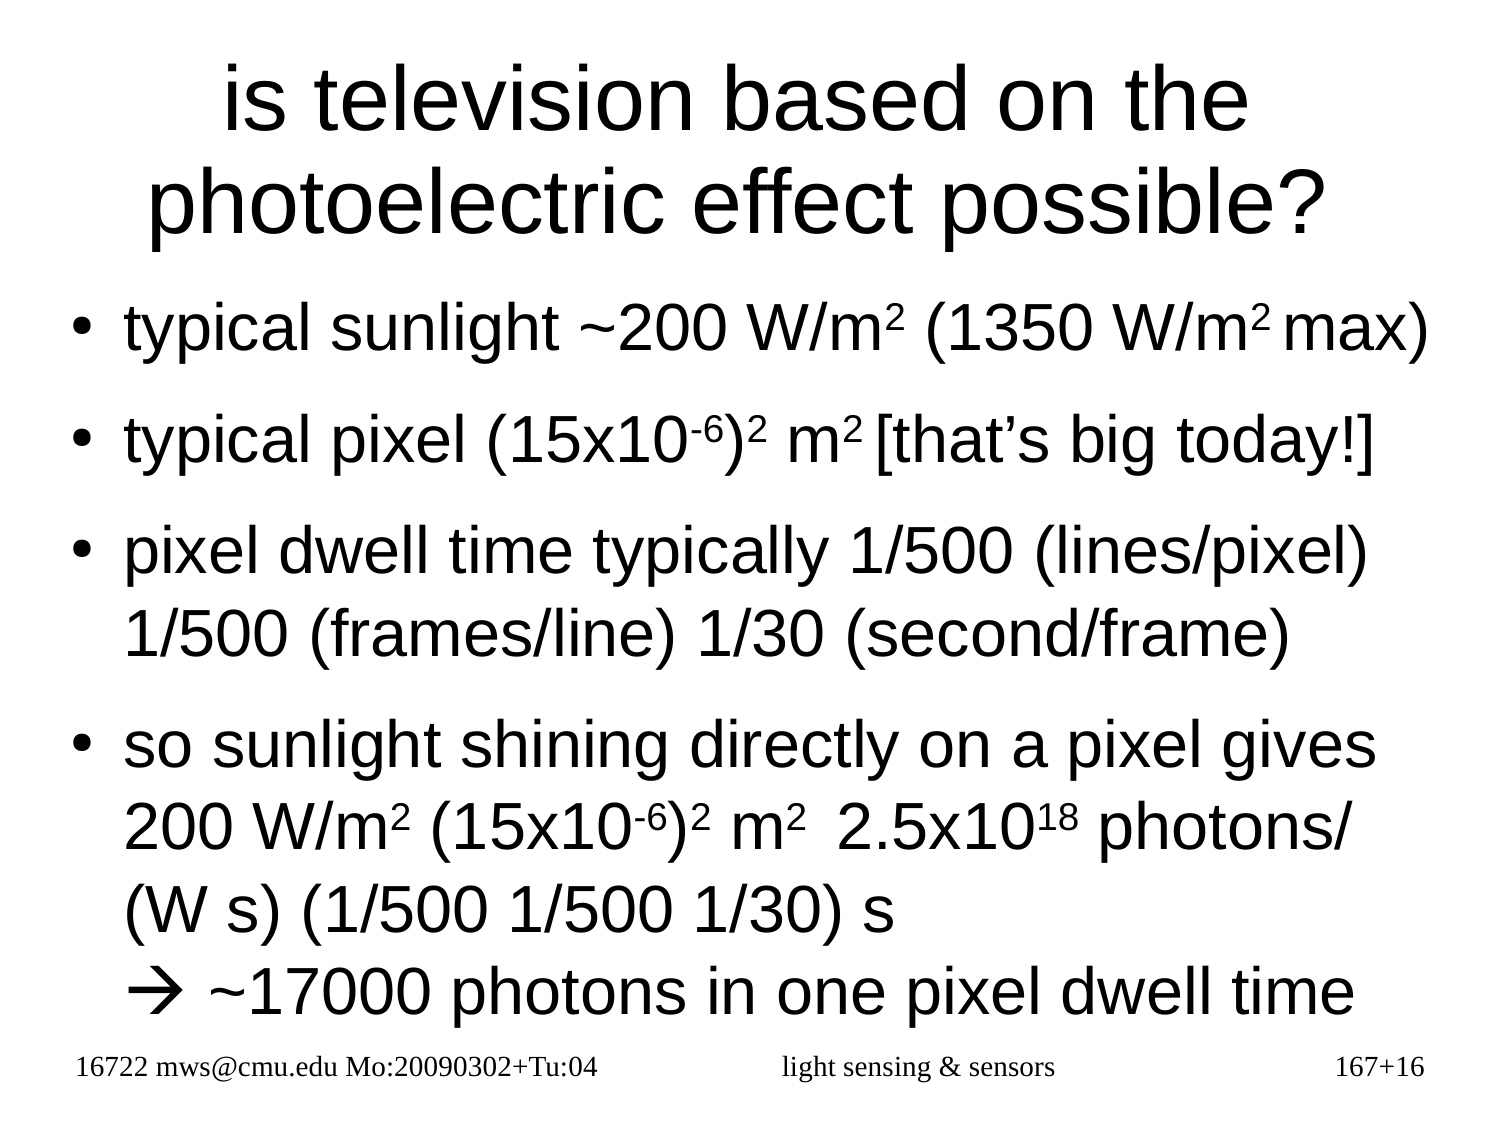

# is television based on the photoelectric effect possible?
typical sunlight ~200 W/m2 (1350 W/m2 max)
typical pixel (15x10-6)2 m2 [that’s big today!]
pixel dwell time typically 1/500 (lines/pixel) 1/500 (frames/line) 1/30 (second/frame)
so sunlight shining directly on a pixel gives 200 W/m2 (15x10-6)2 m2 2.5x1018 photons/
(W s) (1/500 1/500 1/30) s
 ~17000 photons in one pixel dwell time
16722 mws@cmu.edu Mo:20090302+Tu:04
light sensing & sensors
16